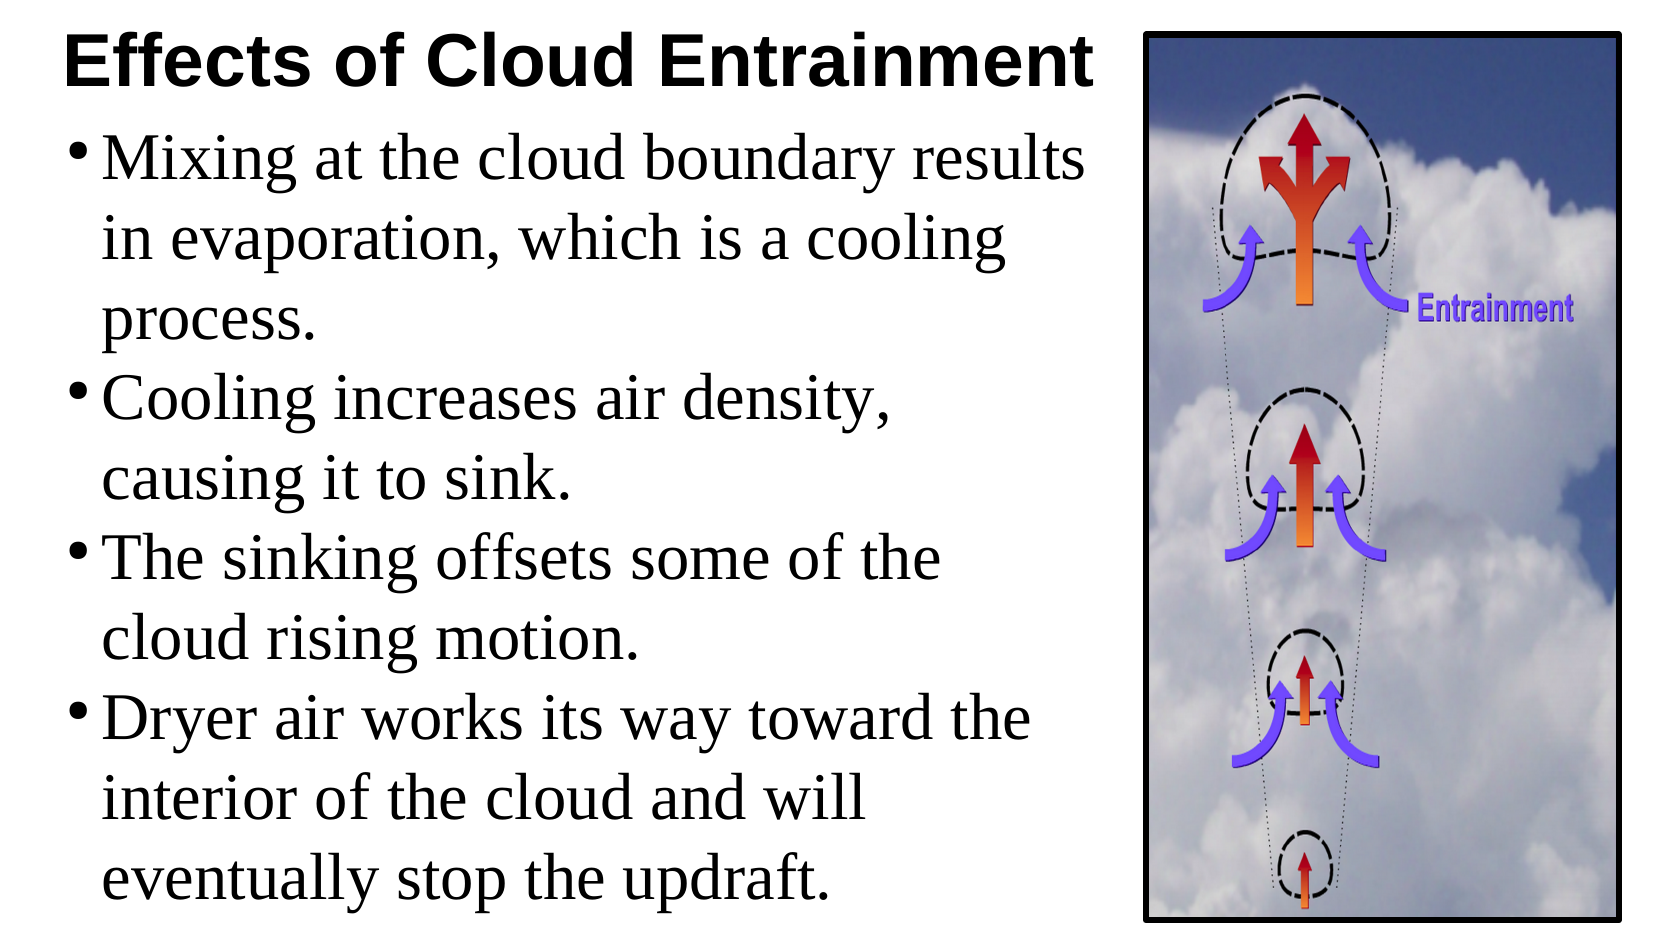

# Effects of Cloud Entrainment
Mixing at the cloud boundary results in evaporation, which is a cooling process.
Cooling increases air density, causing it to sink.
The sinking offsets some of the cloud rising motion.
Dryer air works its way toward the interior of the cloud and will eventually stop the updraft.